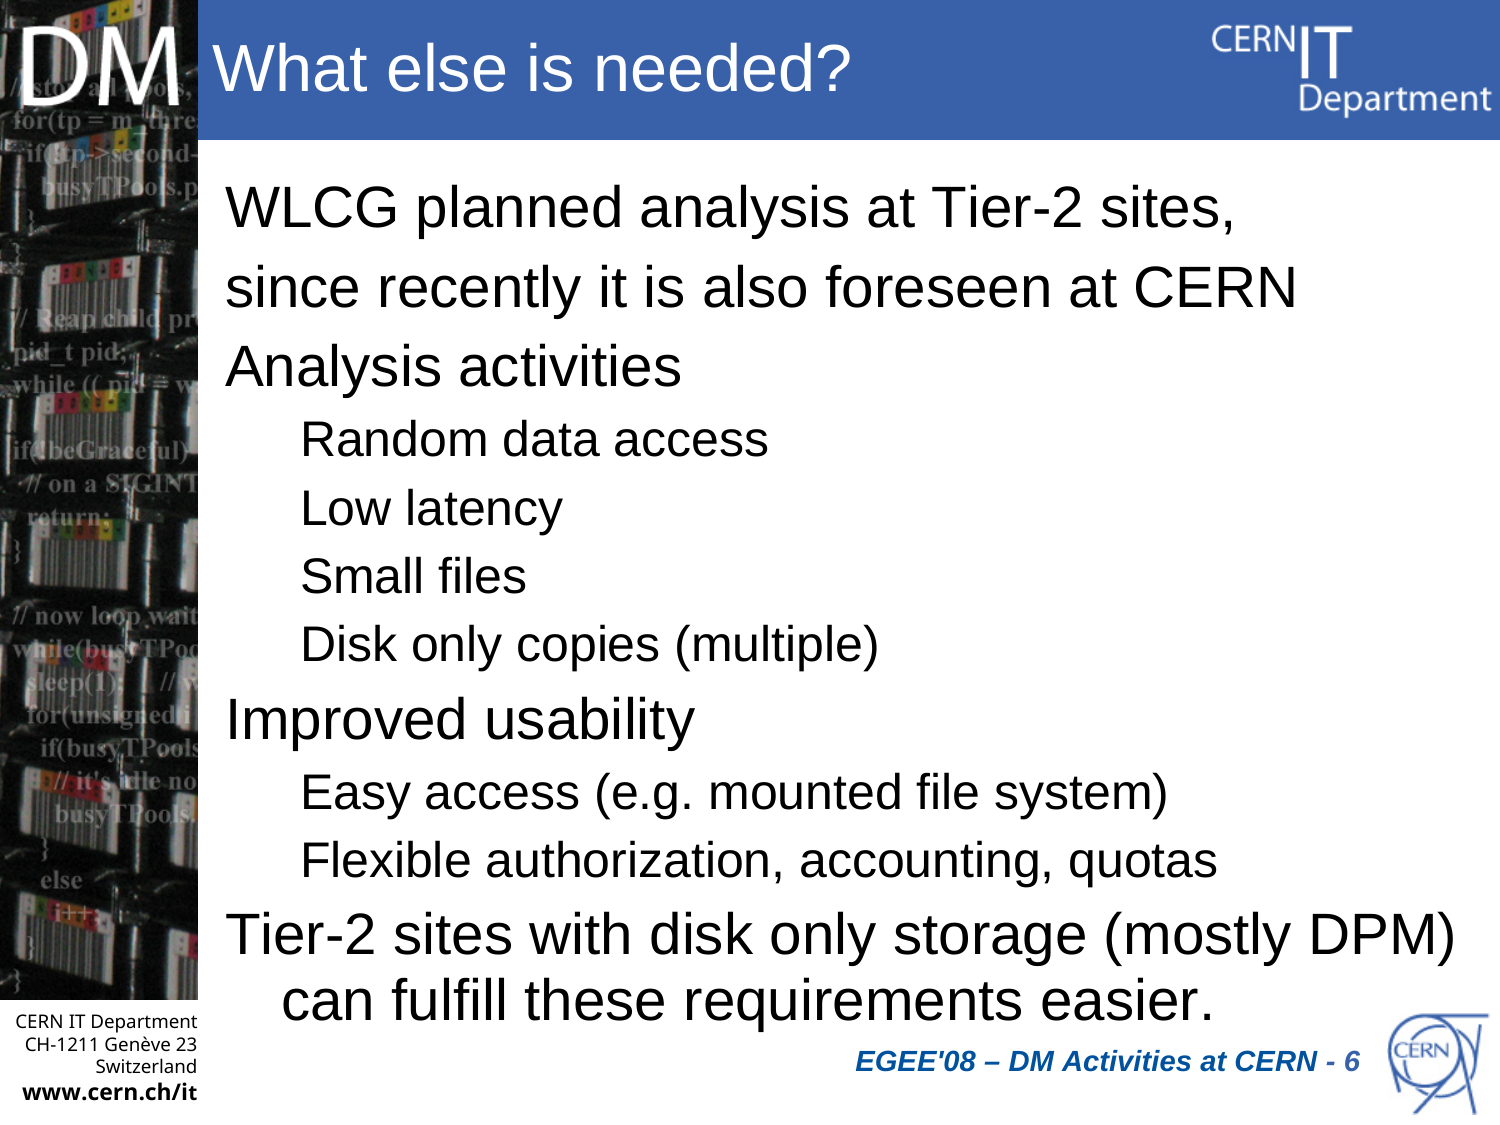

# What else is needed?
WLCG planned analysis at Tier-2 sites,
since recently it is also foreseen at CERN
Analysis activities
Random data access
Low latency
Small files
Disk only copies (multiple)
Improved usability
Easy access (e.g. mounted file system)
Flexible authorization, accounting, quotas
Tier-2 sites with disk only storage (mostly DPM) can fulfill these requirements easier.